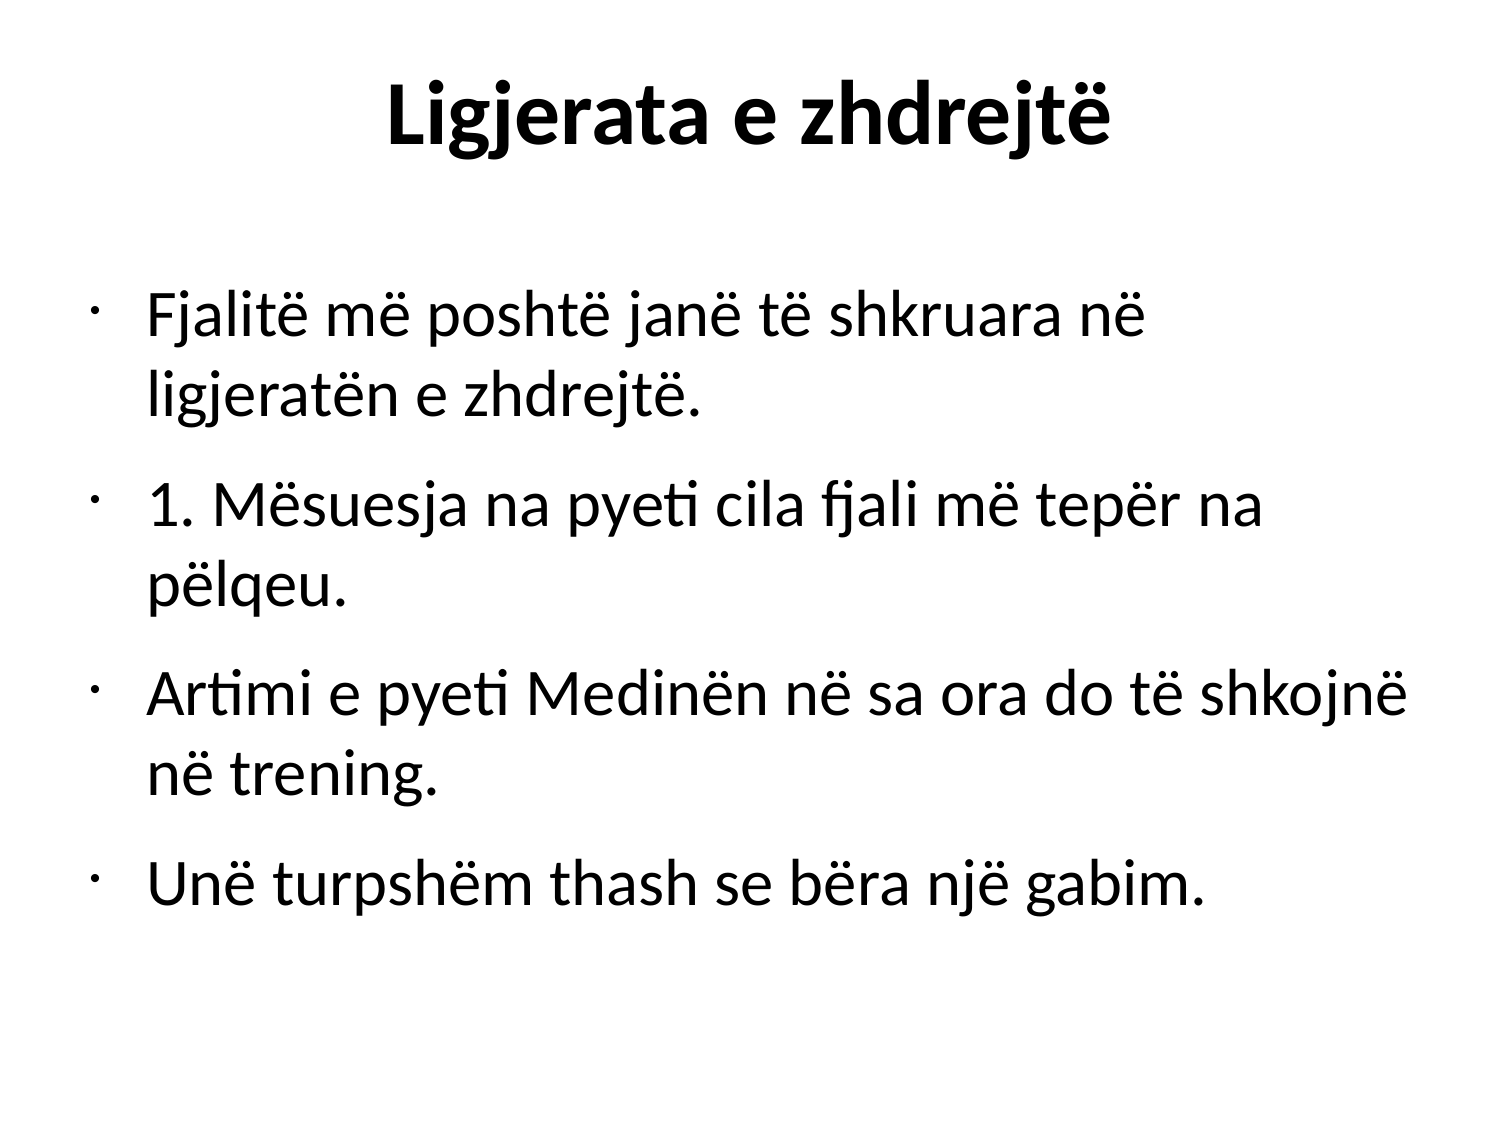

# Ligjerata e zhdrejtë
Fjalitë më poshtë janë të shkruara në ligjeratën e zhdrejtë.
1. Mësuesja na pyeti cila fjali më tepër na pëlqeu.
Artimi e pyeti Medinën në sa ora do të shkojnë në trening.
Unë turpshëm thash se bëra një gabim.